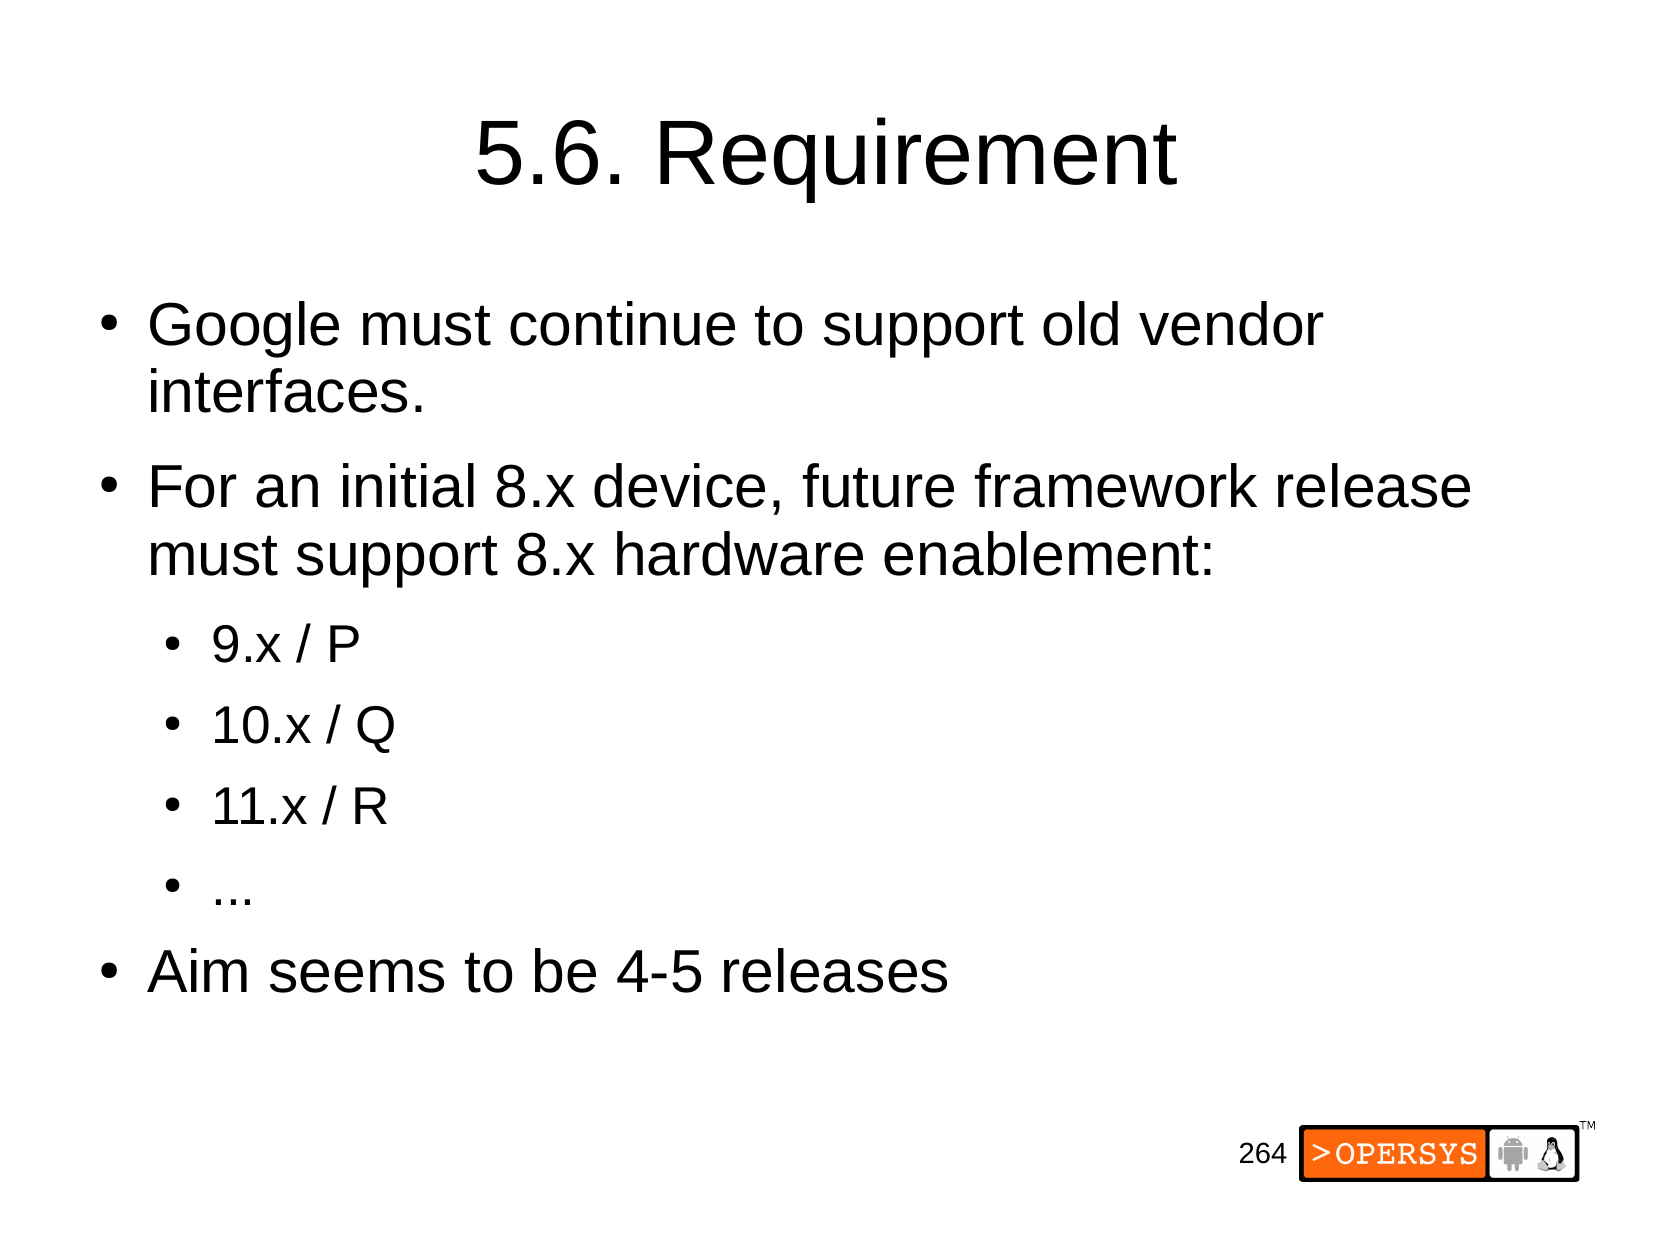

# 5.6. Requirement
Google must continue to support old vendor interfaces.
For an initial 8.x device, future framework release must support 8.x hardware enablement:
9.x / P
10.x / Q
11.x / R
...
Aim seems to be 4-5 releases